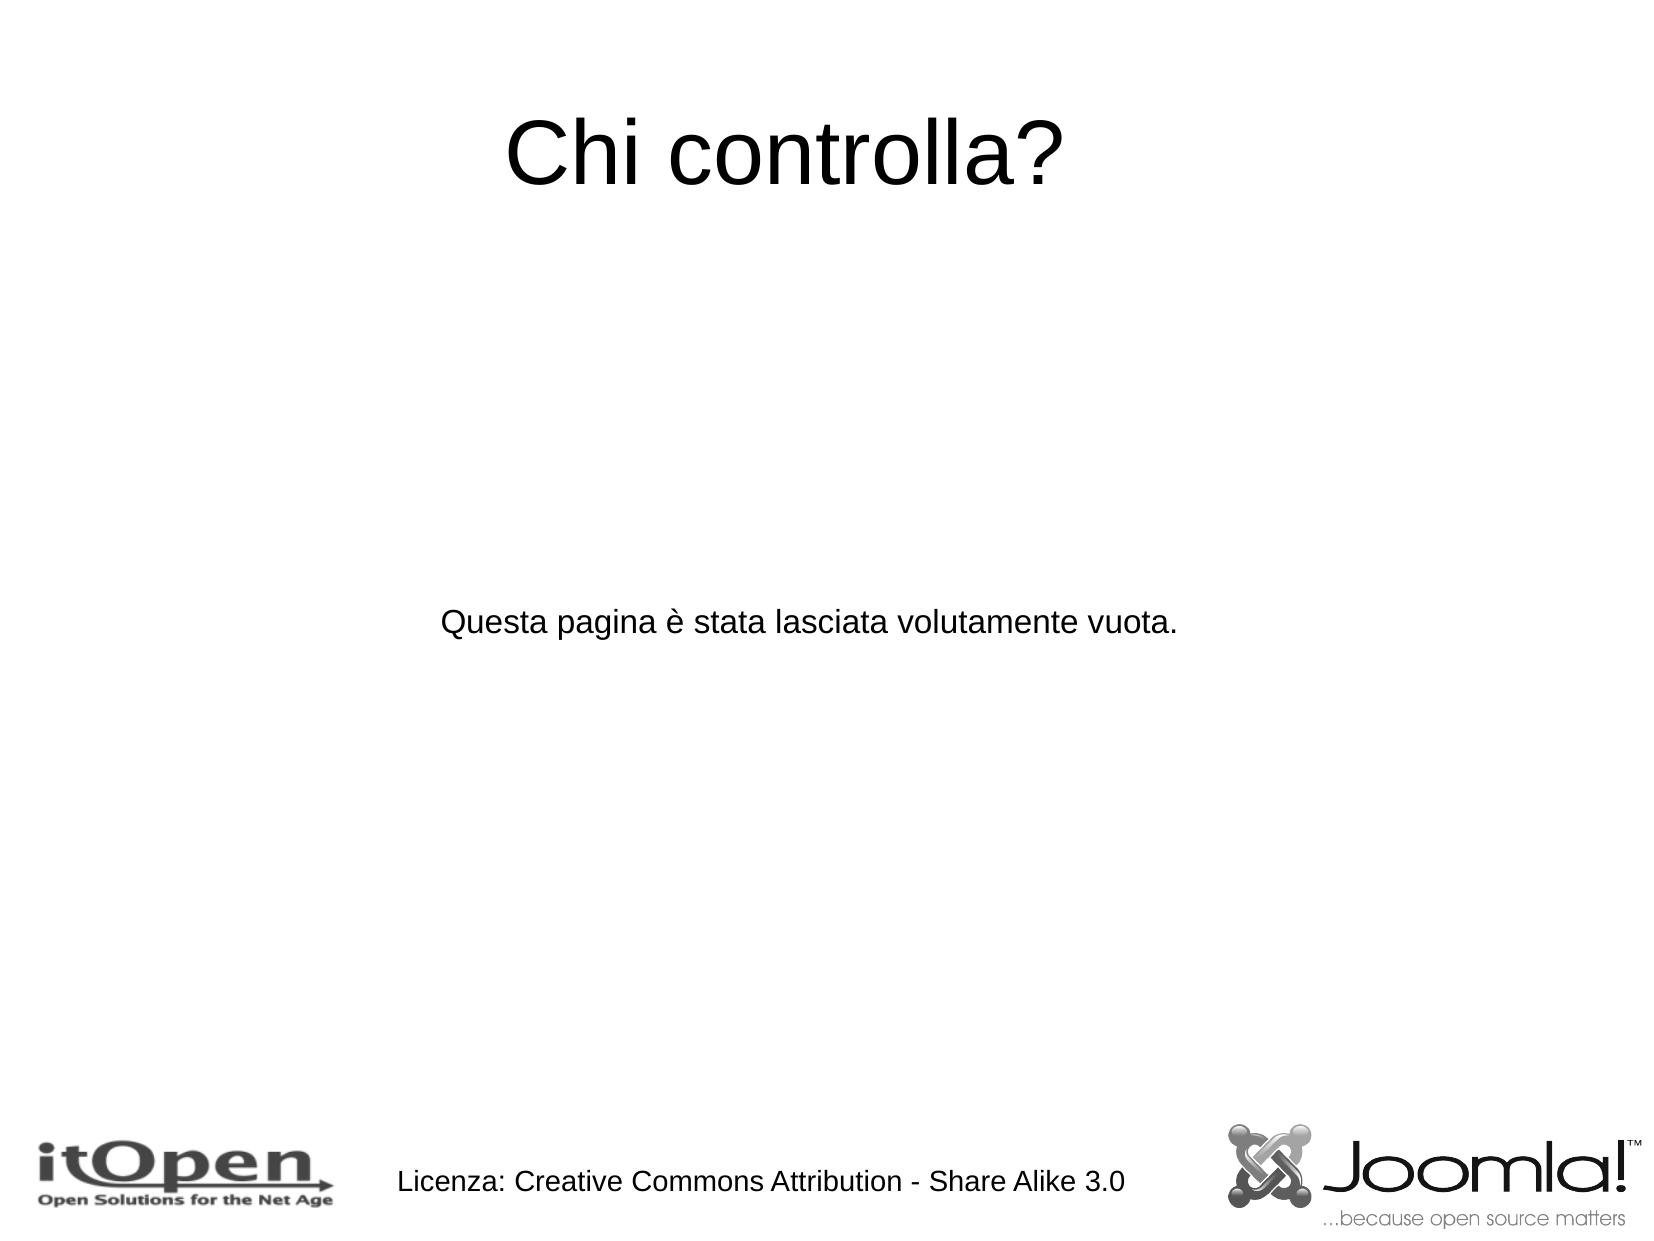

# Chi controlla?
Questa pagina è stata lasciata volutamente vuota.